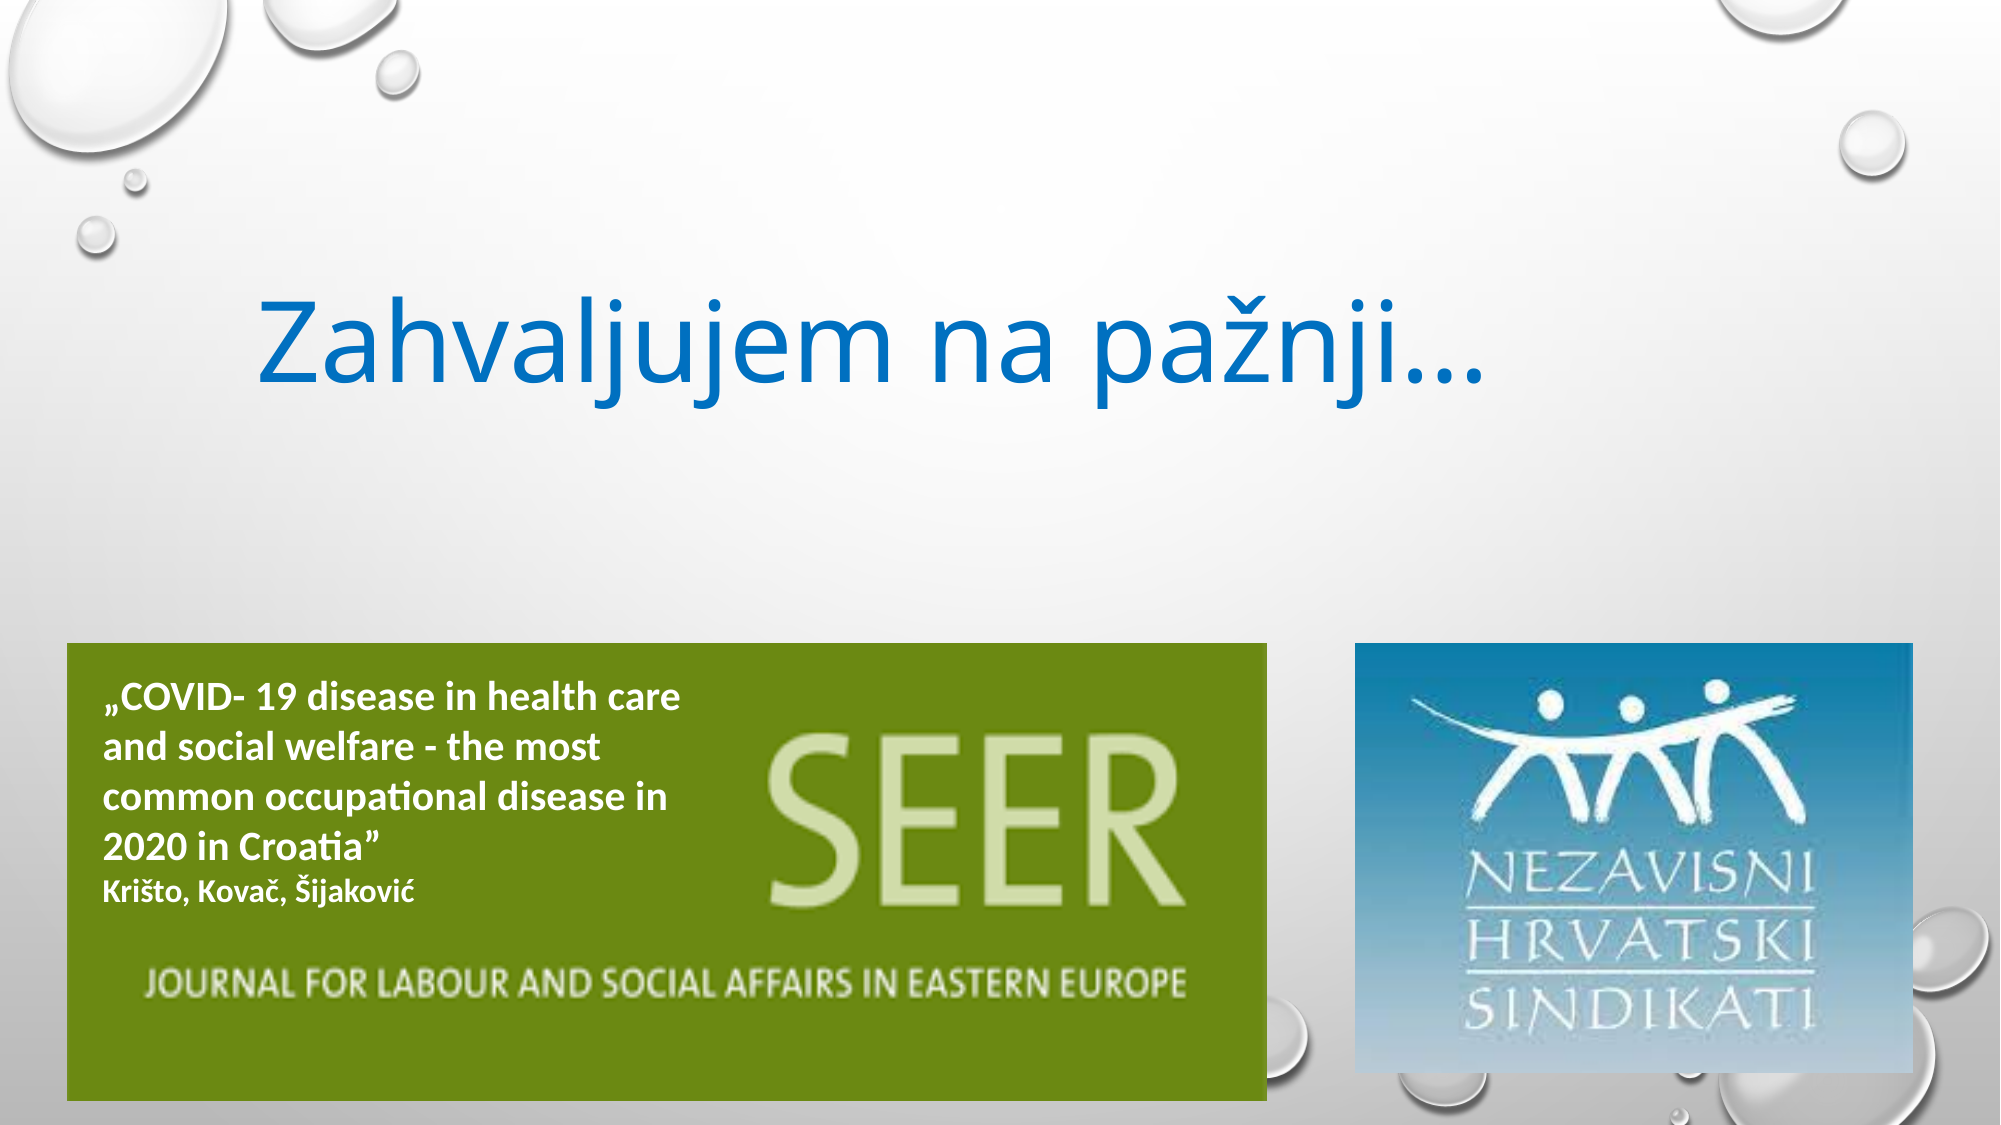

Zahvaljujem na pažnji…
„COVID- 19 disease in health care and social welfare - the most common occupational disease in 2020 in Croatia”
Krišto, Kovač, Šijaković